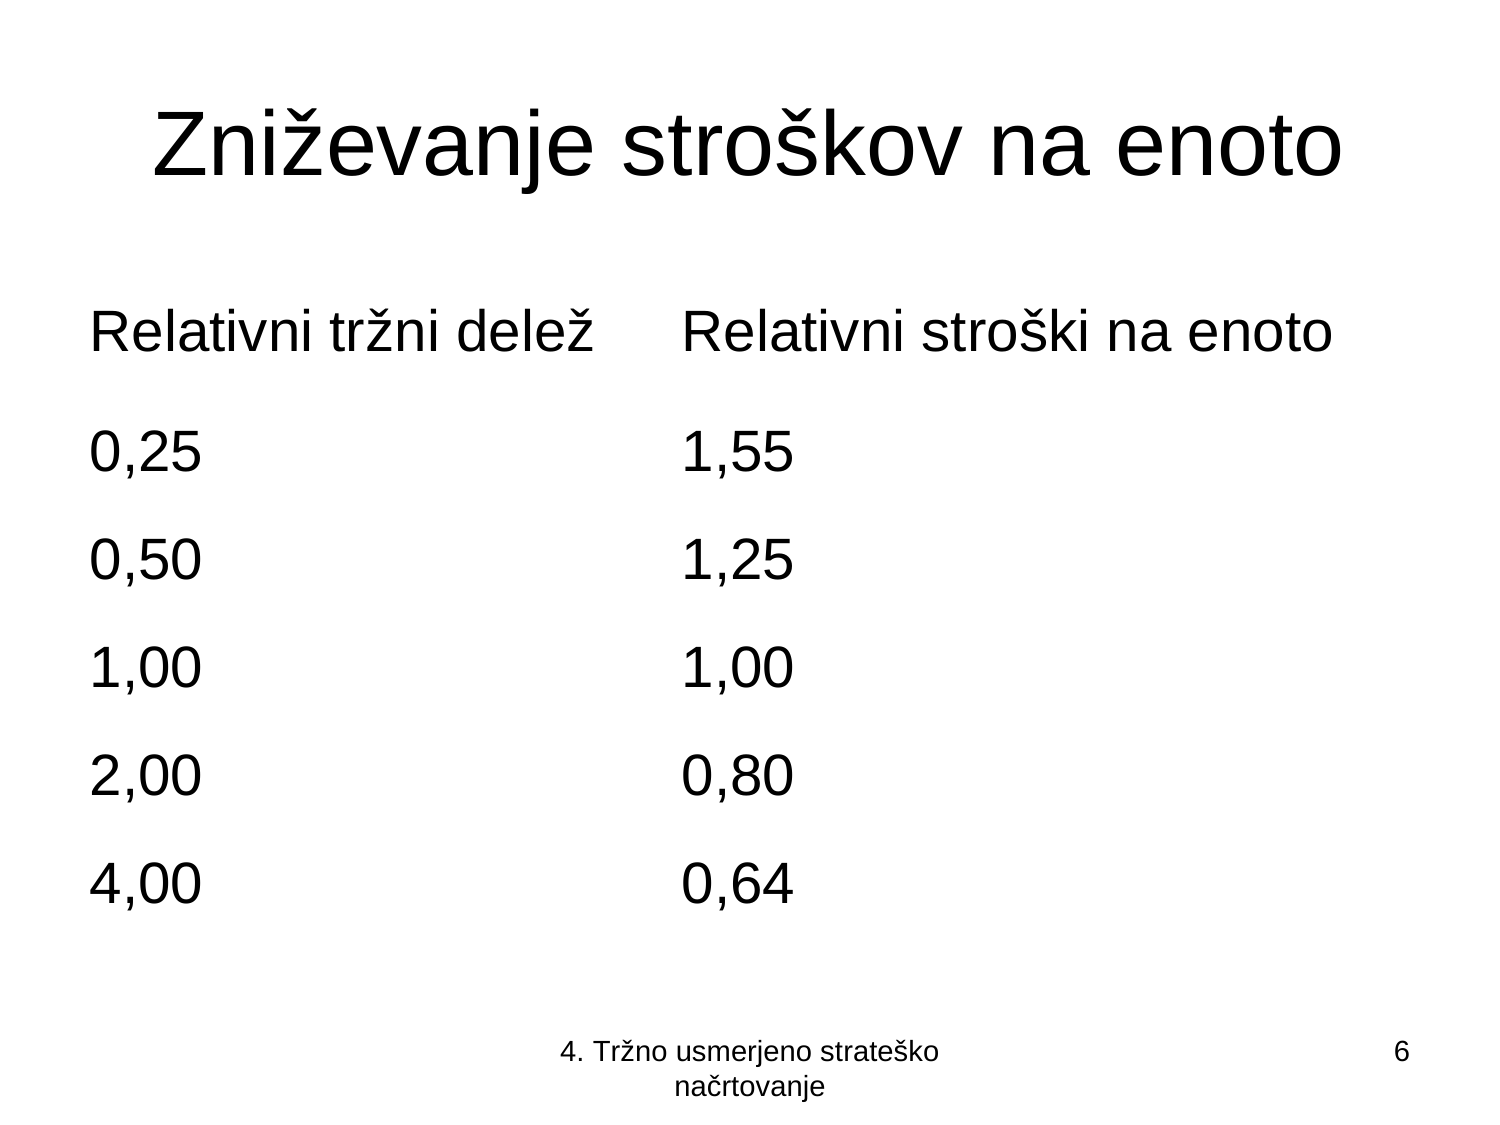

# Zniževanje stroškov na enoto
| Relativni tržni delež | Relativni stroški na enoto |
| --- | --- |
| 0,25 | 1,55 |
| 0,50 | 1,25 |
| 1,00 | 1,00 |
| 2,00 | 0,80 |
| 4,00 | 0,64 |
4. Tržno usmerjeno strateško načrtovanje